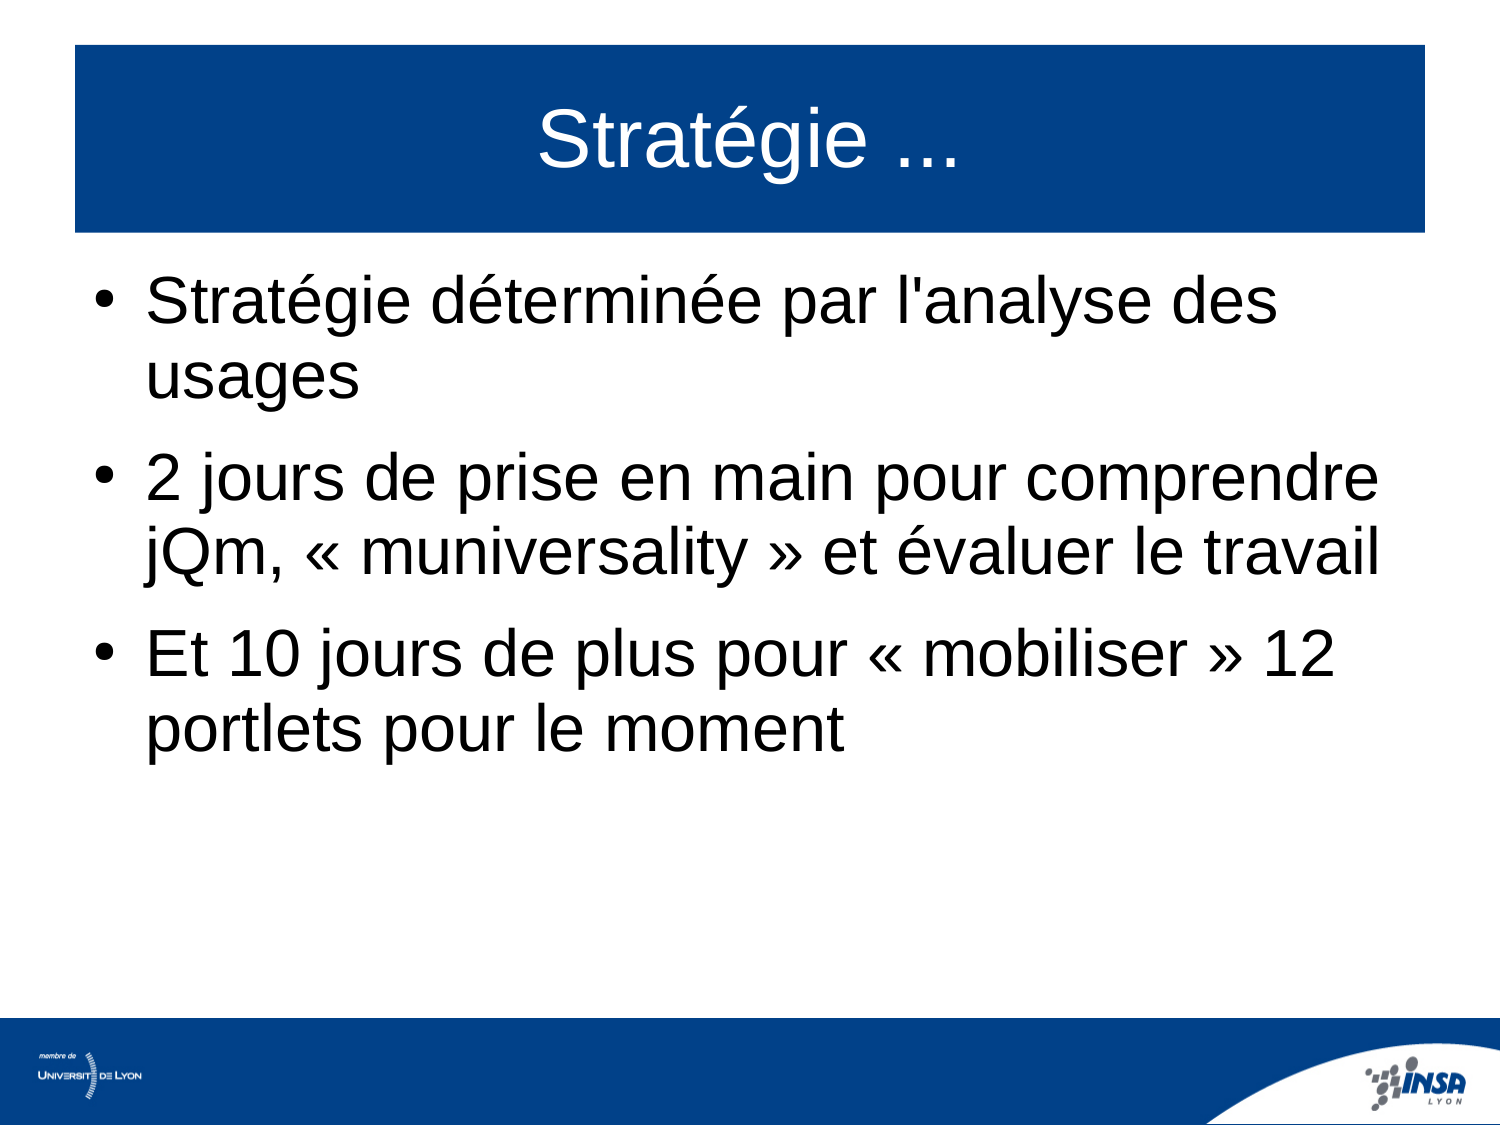

# Stratégie ...
Stratégie déterminée par l'analyse des usages
2 jours de prise en main pour comprendre jQm, « muniversality » et évaluer le travail
Et 10 jours de plus pour « mobiliser » 12 portlets pour le moment